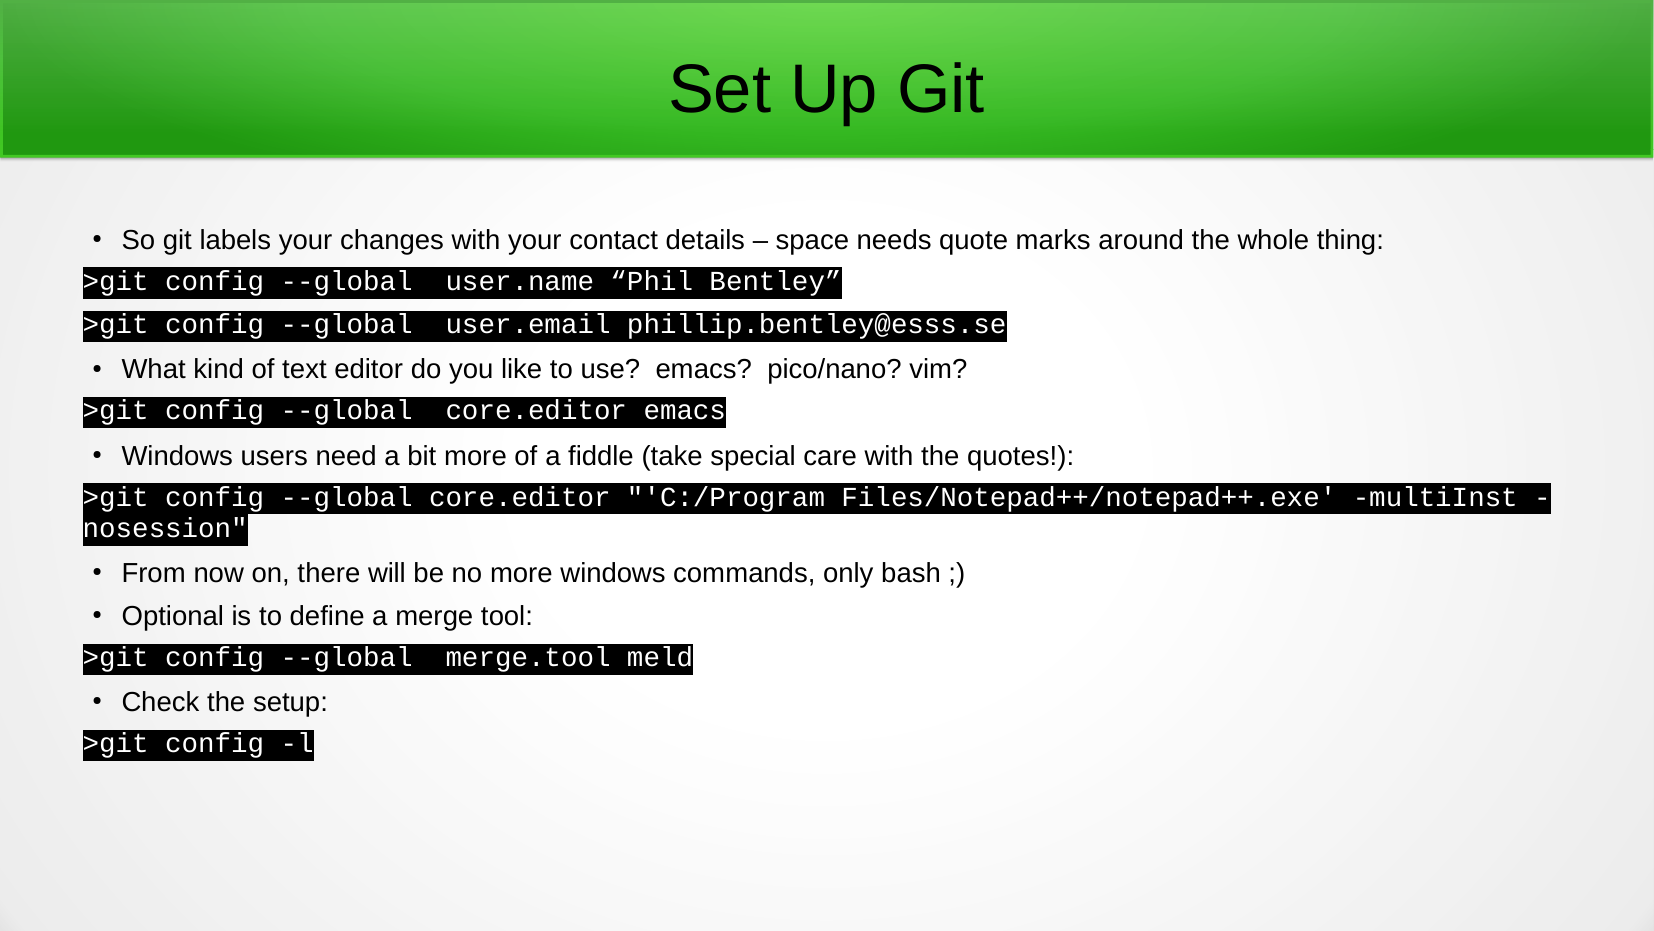

# Set Up Git
So git labels your changes with your contact details – space needs quote marks around the whole thing:
>git config --global user.name “Phil Bentley”
>git config --global user.email phillip.bentley@esss.se
What kind of text editor do you like to use? emacs? pico/nano? vim?
>git config --global core.editor emacs
Windows users need a bit more of a fiddle (take special care with the quotes!):
>git config --global core.editor "'C:/Program Files/Notepad++/notepad++.exe' -multiInst -nosession"
From now on, there will be no more windows commands, only bash ;)
Optional is to define a merge tool:
>git config --global merge.tool meld
Check the setup:
>git config -l